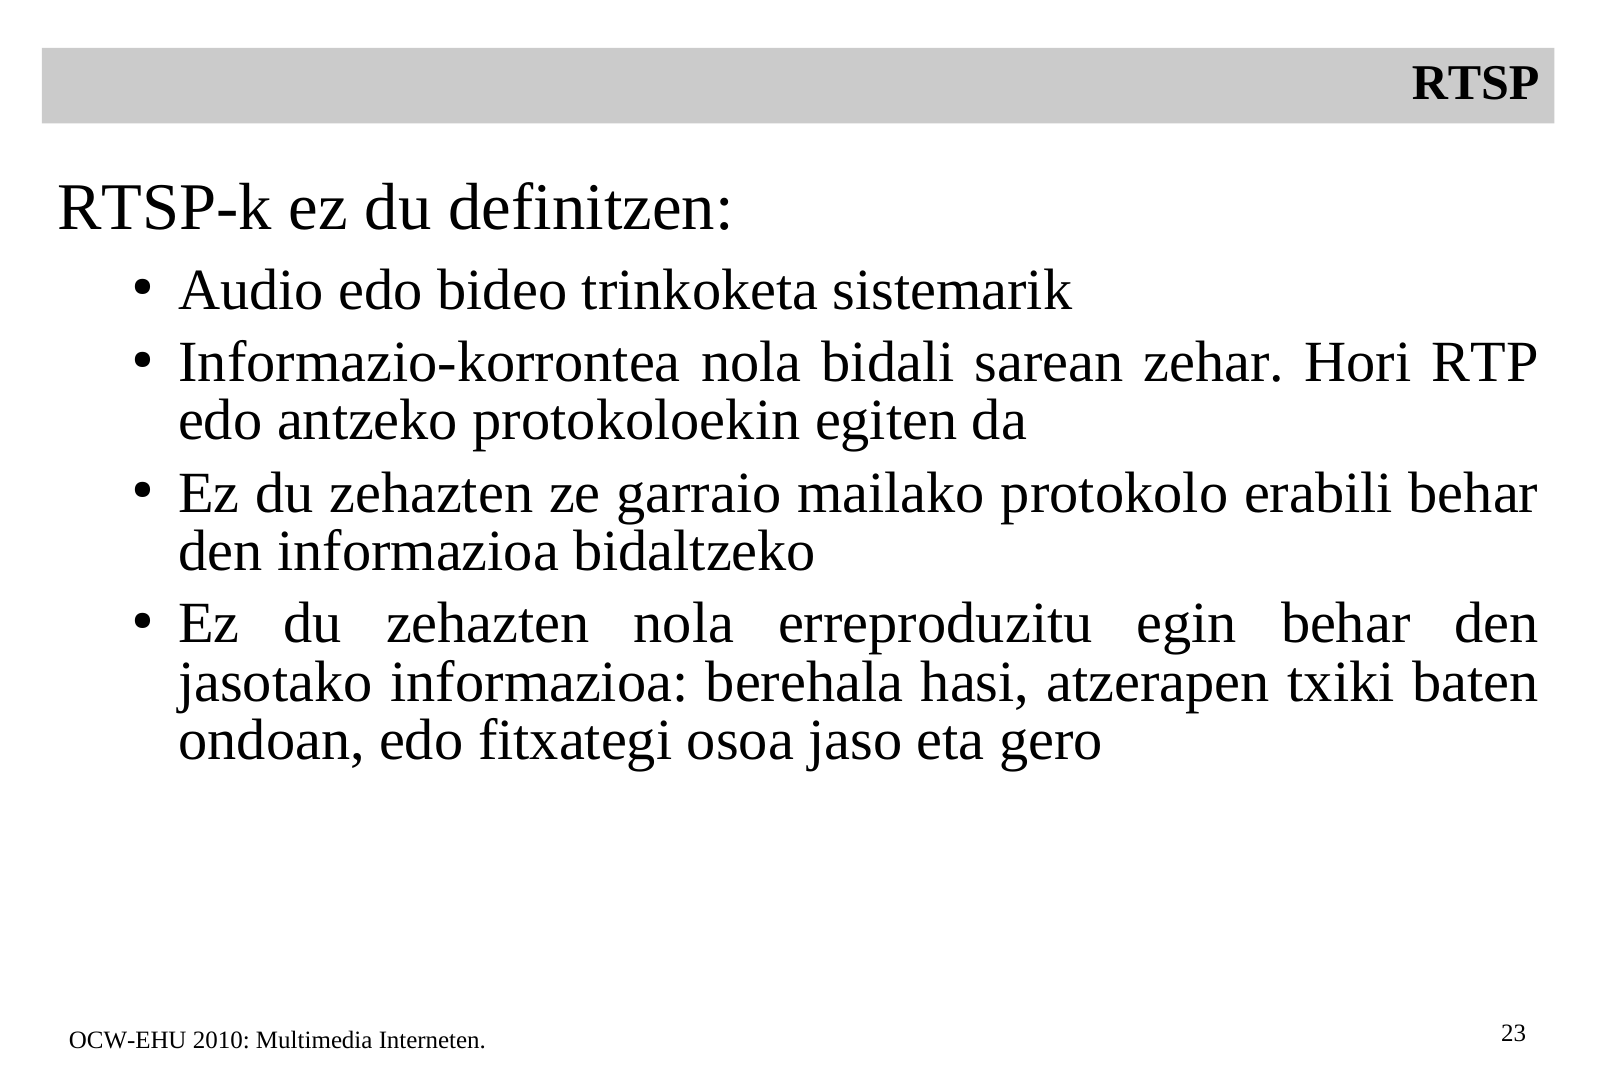

# RTSP
RTSP-k ez du definitzen:
Audio edo bideo trinkoketa sistemarik
Informazio-korrontea nola bidali sarean zehar. Hori RTP edo antzeko protokoloekin egiten da
Ez du zehazten ze garraio mailako protokolo erabili behar den informazioa bidaltzeko
Ez du zehazten nola erreproduzitu egin behar den jasotako informazioa: berehala hasi, atzerapen txiki baten ondoan, edo fitxategi osoa jaso eta gero
23